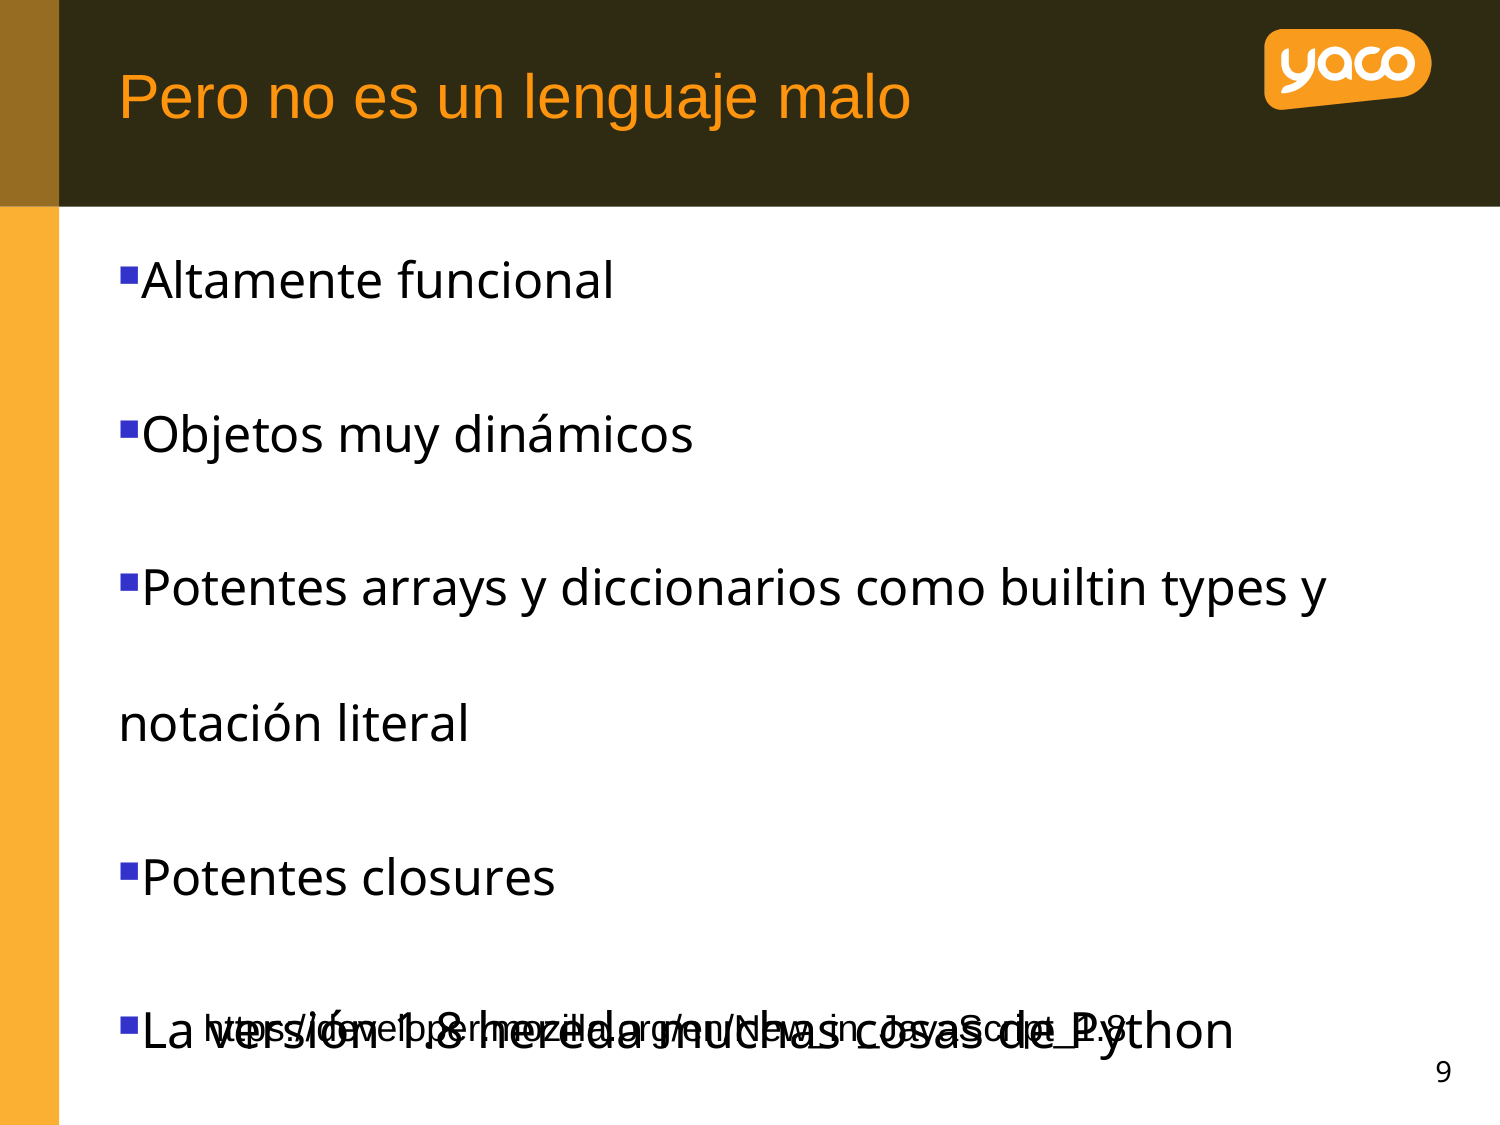

# Pero no es un lenguaje malo
Altamente funcional
Objetos muy dinámicos
Potentes arrays y diccionarios como builtin types y notación literal
Potentes closures
La versión 1.8 hereda muchas cosas de Python
https://developer.mozilla.org/en/New_in_JavaScript_1.8
9